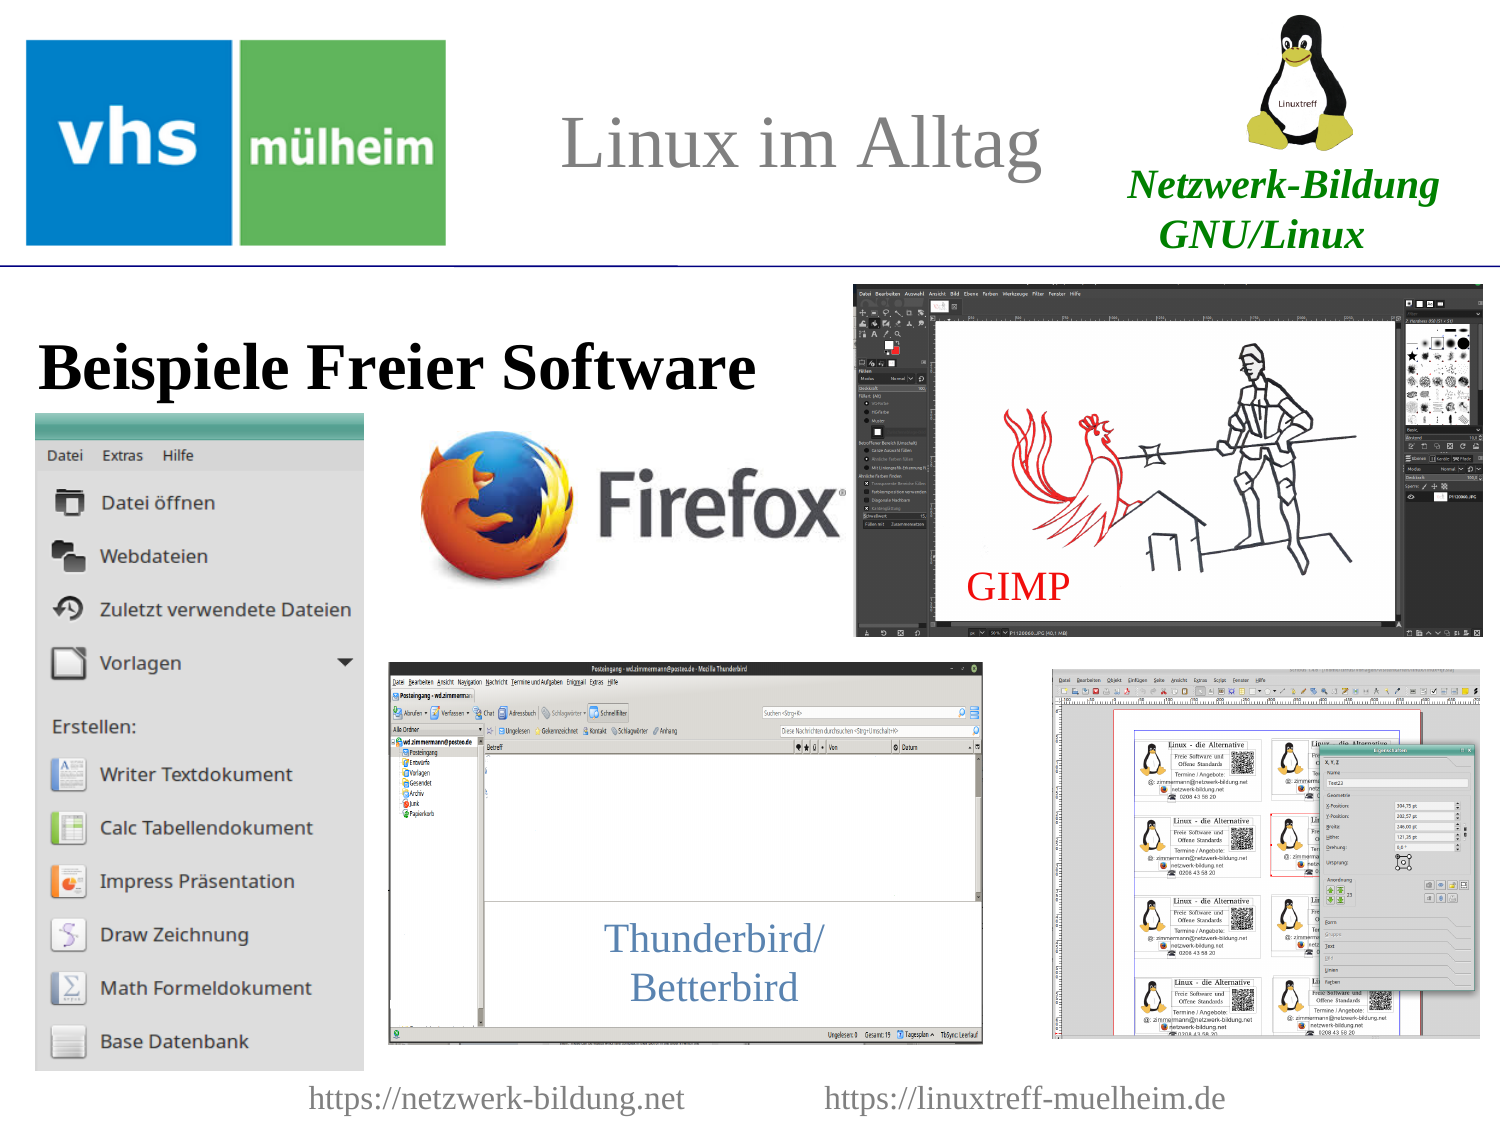

Linux im Alltag
Netzwerk-Bildung
 GNU/Linux
GIMP
Beispiele Freier Software
Thunderbird/Betterbird
https://netzwerk-bildung.net		https://linuxtreff-muelheim.de